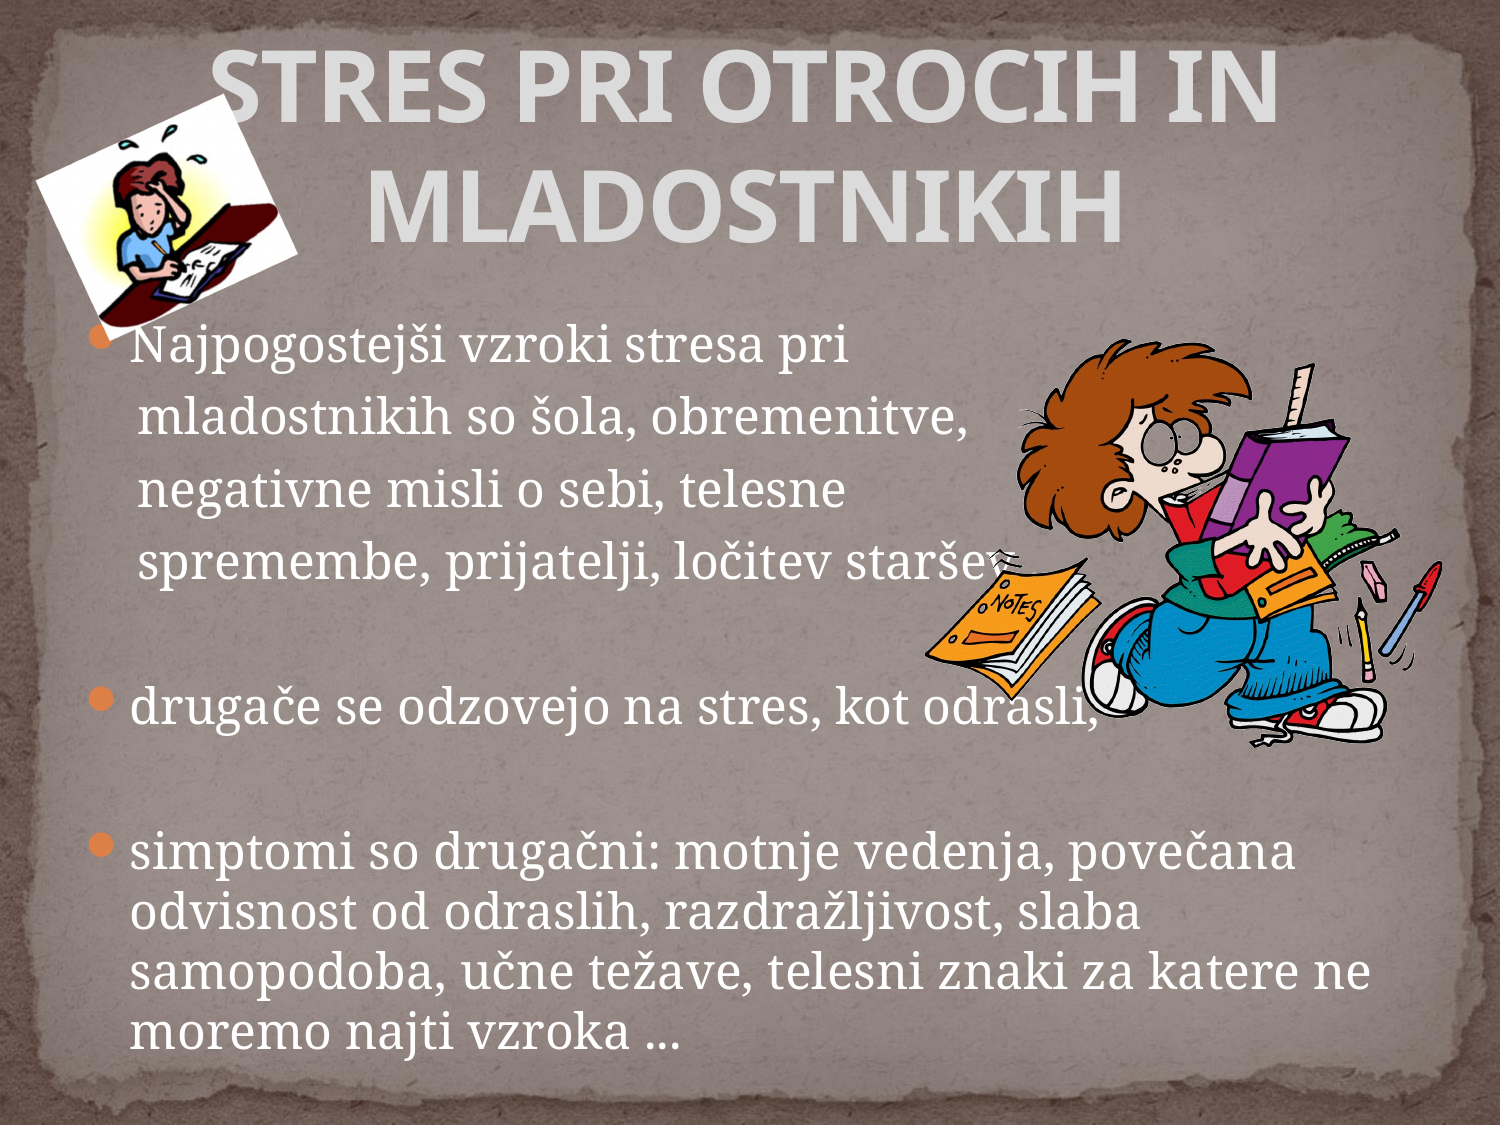

STRES PRI OTROCIH IN MLADOSTNIKIH
# Najpogostejši vzroki stresa pri
 mladostnikih so šola, obremenitve,
 negativne misli o sebi, telesne
 spremembe, prijatelji, ločitev staršev ...
drugače se odzovejo na stres, kot odrasli,
simptomi so drugačni: motnje vedenja, povečana odvisnost od odraslih, razdražljivost, slaba samopodoba, učne težave, telesni znaki za katere ne moremo najti vzroka ...